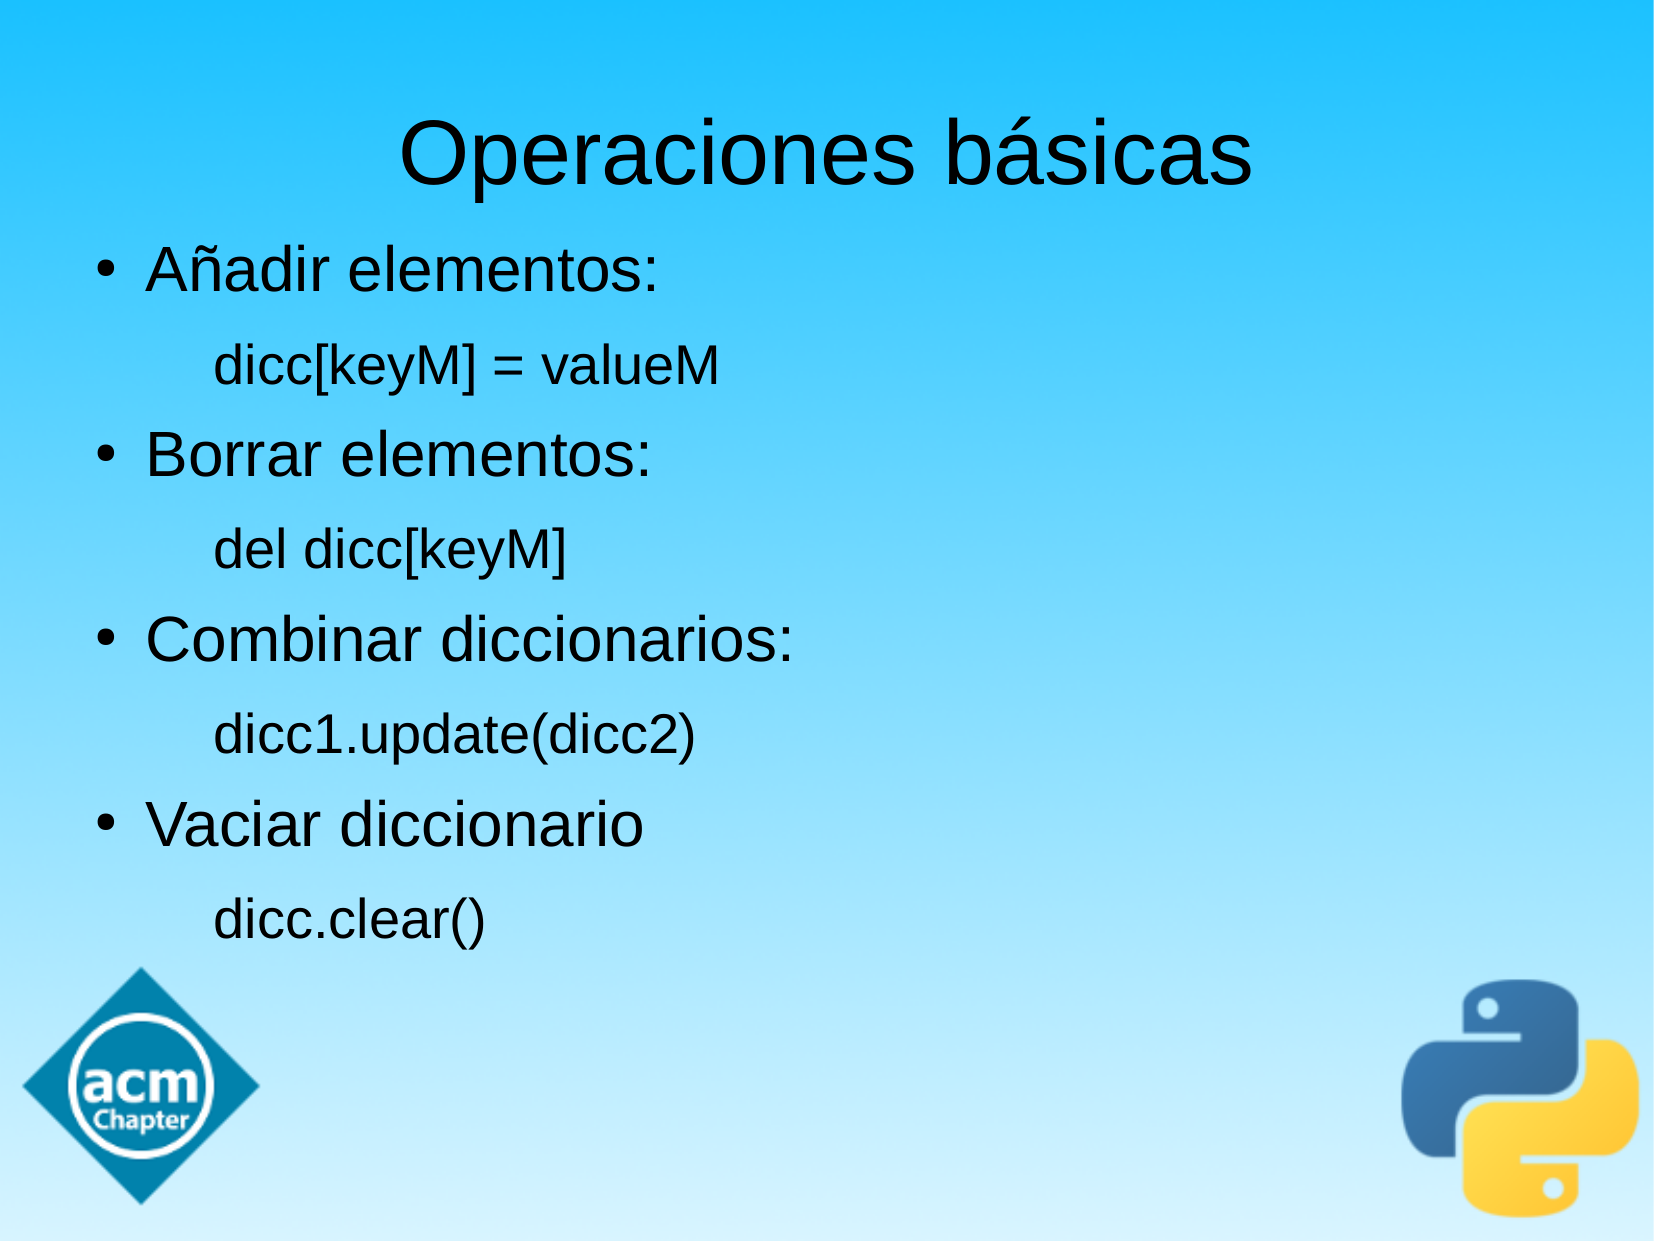

# Operaciones básicas
Añadir elementos:
dicc[keyM] = valueM
Borrar elementos:
del dicc[keyM]
Combinar diccionarios:
dicc1.update(dicc2)
Vaciar diccionario
dicc.clear()